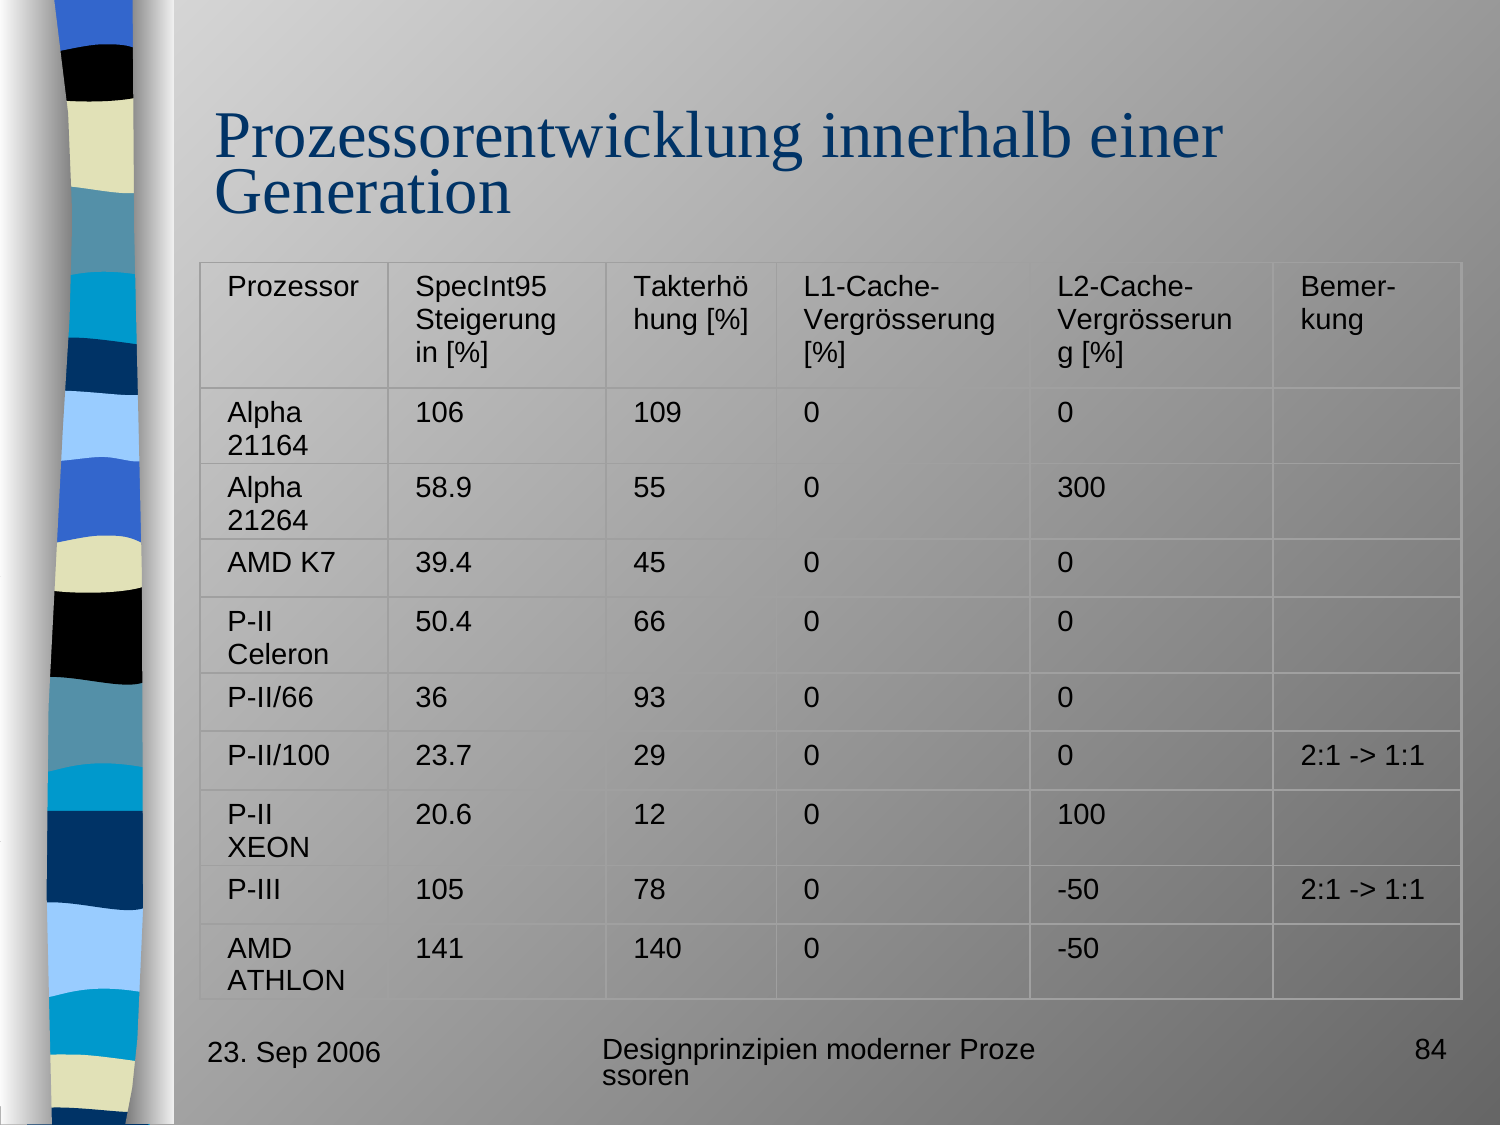

# Prozessorentwicklung innerhalb einer Generation
Prozessor
SpecInt95 Steigerung in [%]
Takterhöhung [%]
L1-Cache-Vergrösserung [%]
L2-Cache-Vergrösserung [%]
Bemer-kung
Alpha 21164
106
109
0
0
Alpha 21264
58.9
55
0
300
AMD K7
39.4
45
0
0
P-II Celeron
50.4
66
0
0
P-II/66
36
93
0
0
P-II/100
23.7
29
0
0
2:1 -> 1:1
P-II XEON
20.6
12
0
100
P-III
105
78
0
-50
2:1 -> 1:1
AMD ATHLON
141
140
0
-50
Designprinzipien moderner Prozessoren
84